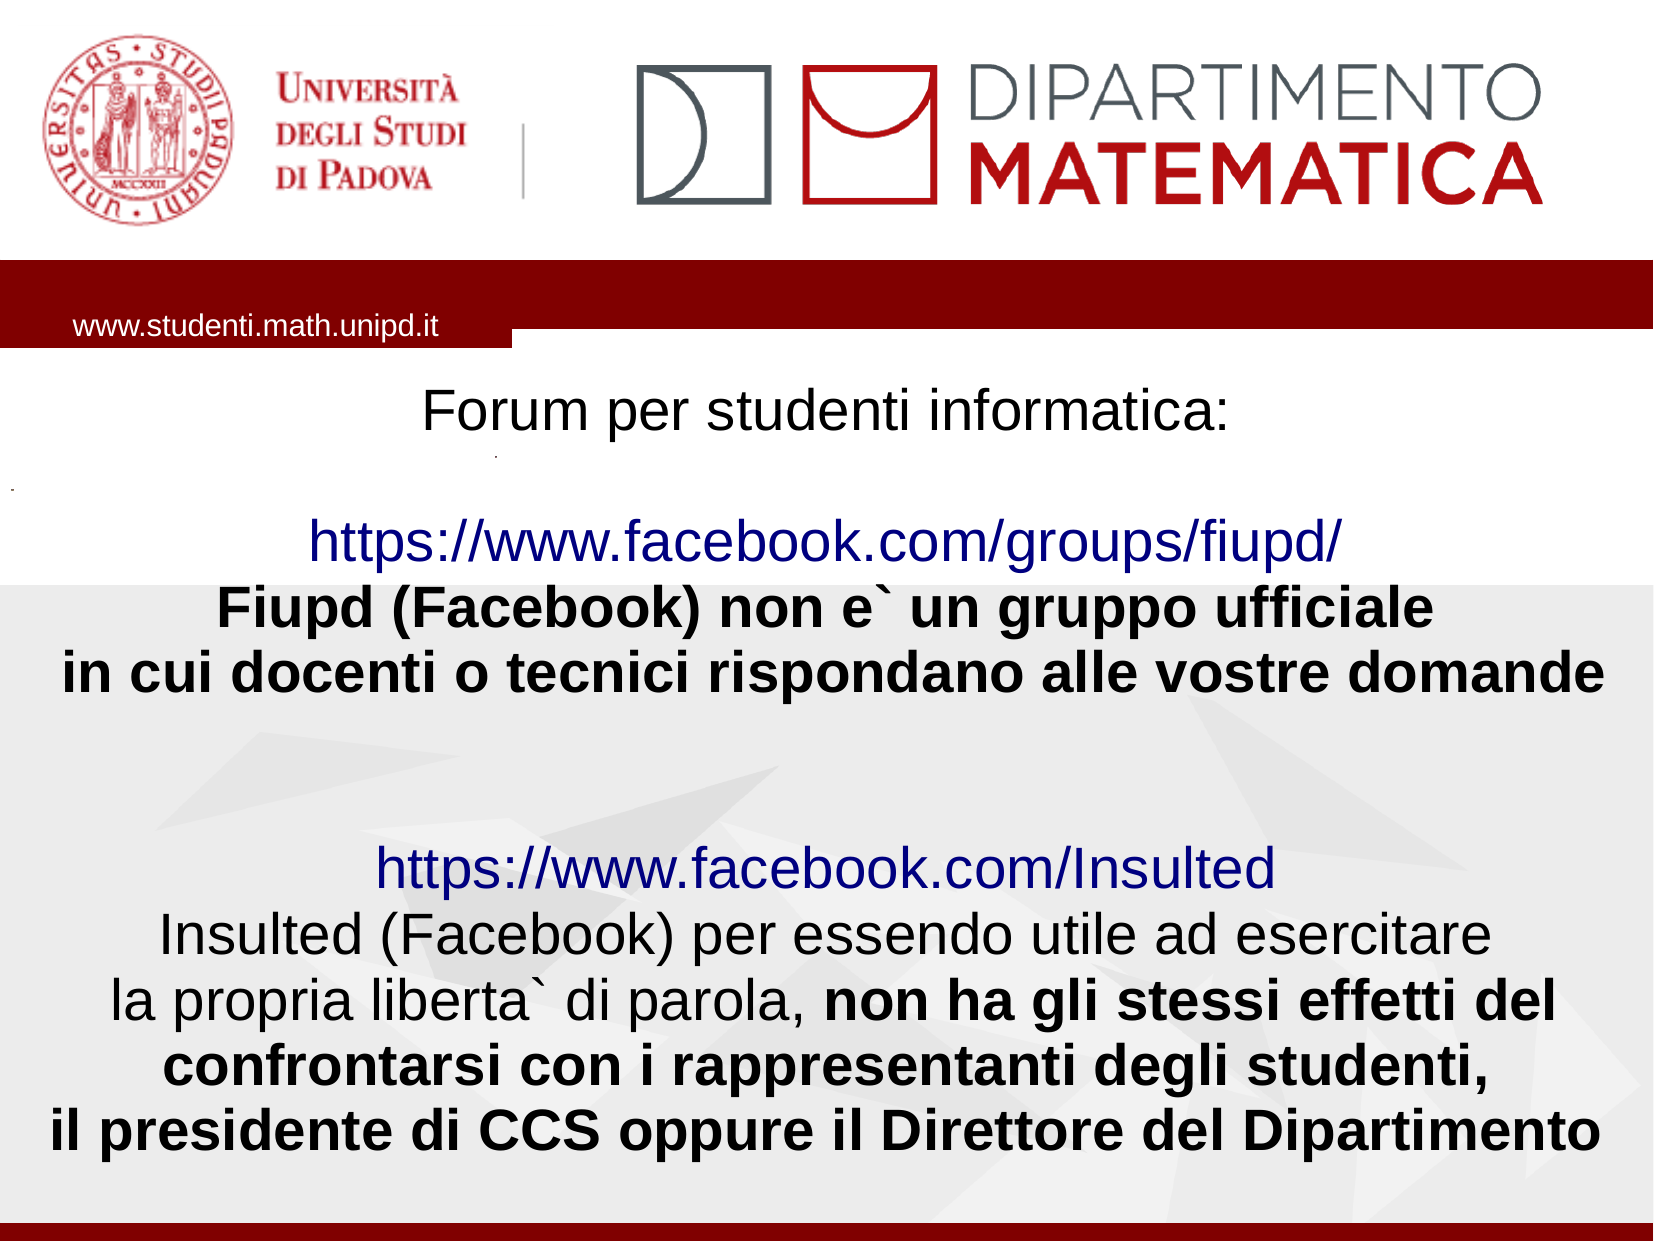

| |
| --- |
www.studenti.math.unipd.it
Forum per studenti informatica:
https://www.facebook.com/groups/fiupd/
Fiupd (Facebook) non e` un gruppo ufficiale
 in cui docenti o tecnici rispondano alle vostre domande
https://www.facebook.com/Insulted
Insulted (Facebook) per essendo utile ad esercitare
 la propria liberta` di parola, non ha gli stessi effetti del
confrontarsi con i rappresentanti degli studenti,
il presidente di CCS oppure il Direttore del Dipartimento
| |
| --- |